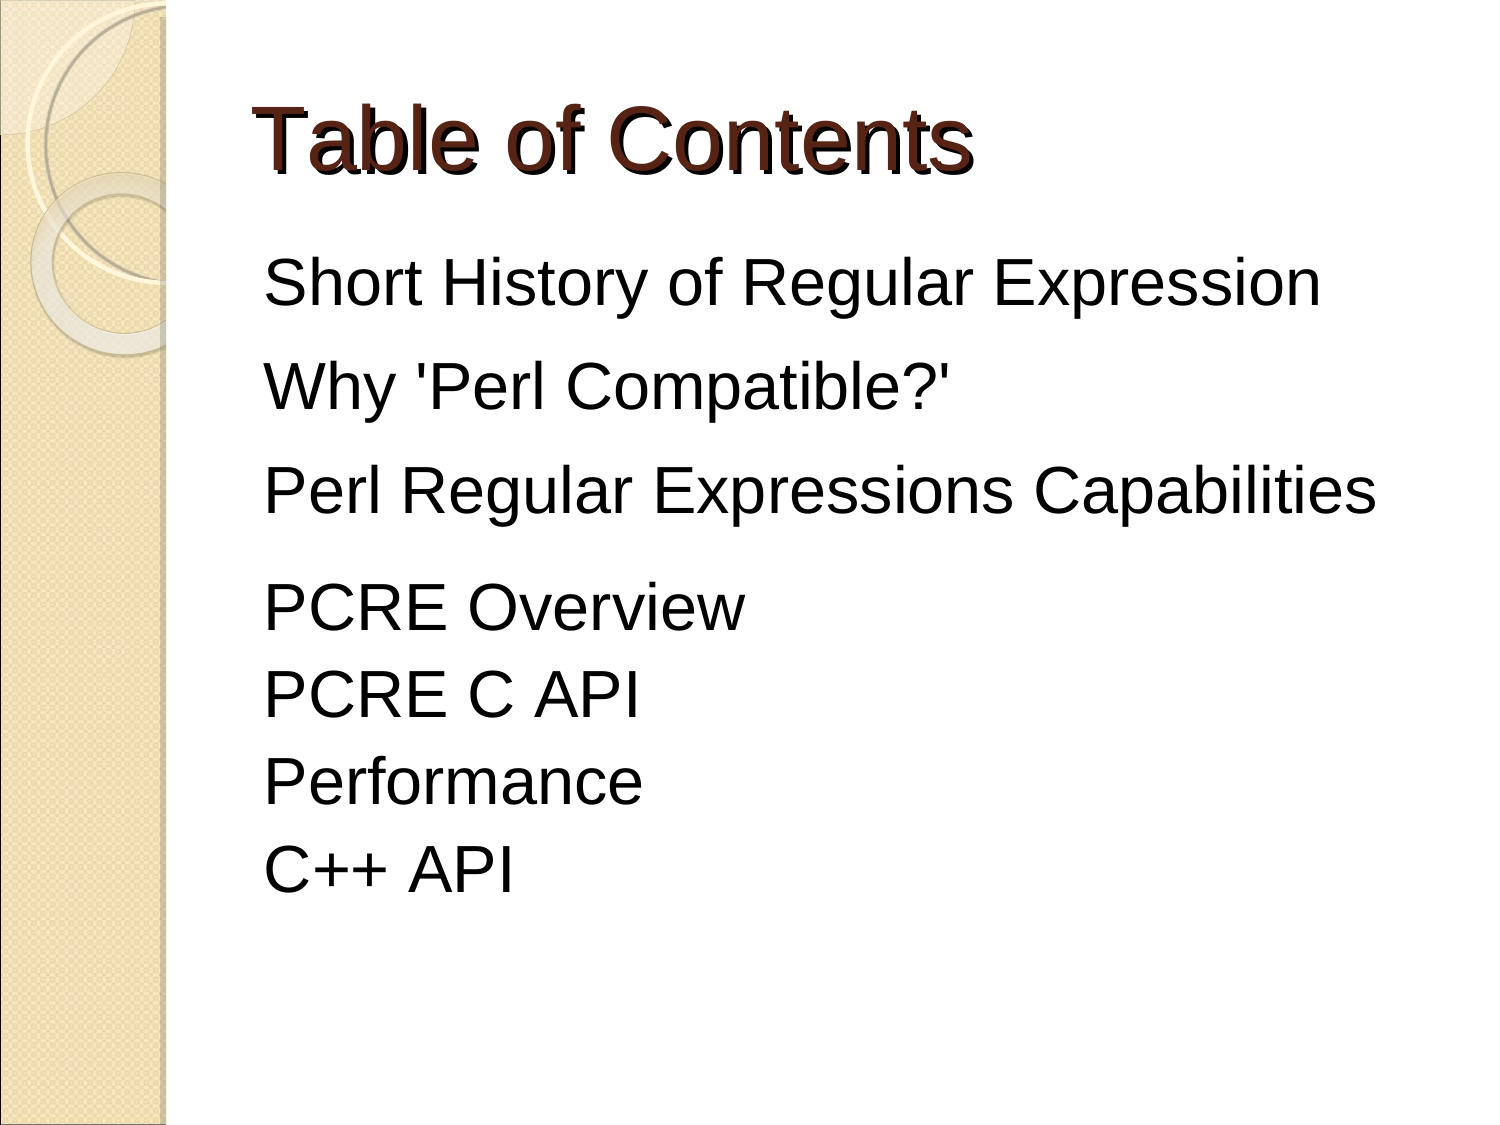

# Table of Contents
Short History of Regular Expression
Why 'Perl Compatible?'
Perl Regular Expressions Capabilities
PCRE Overview
PCRE C API
Performance
C++ API